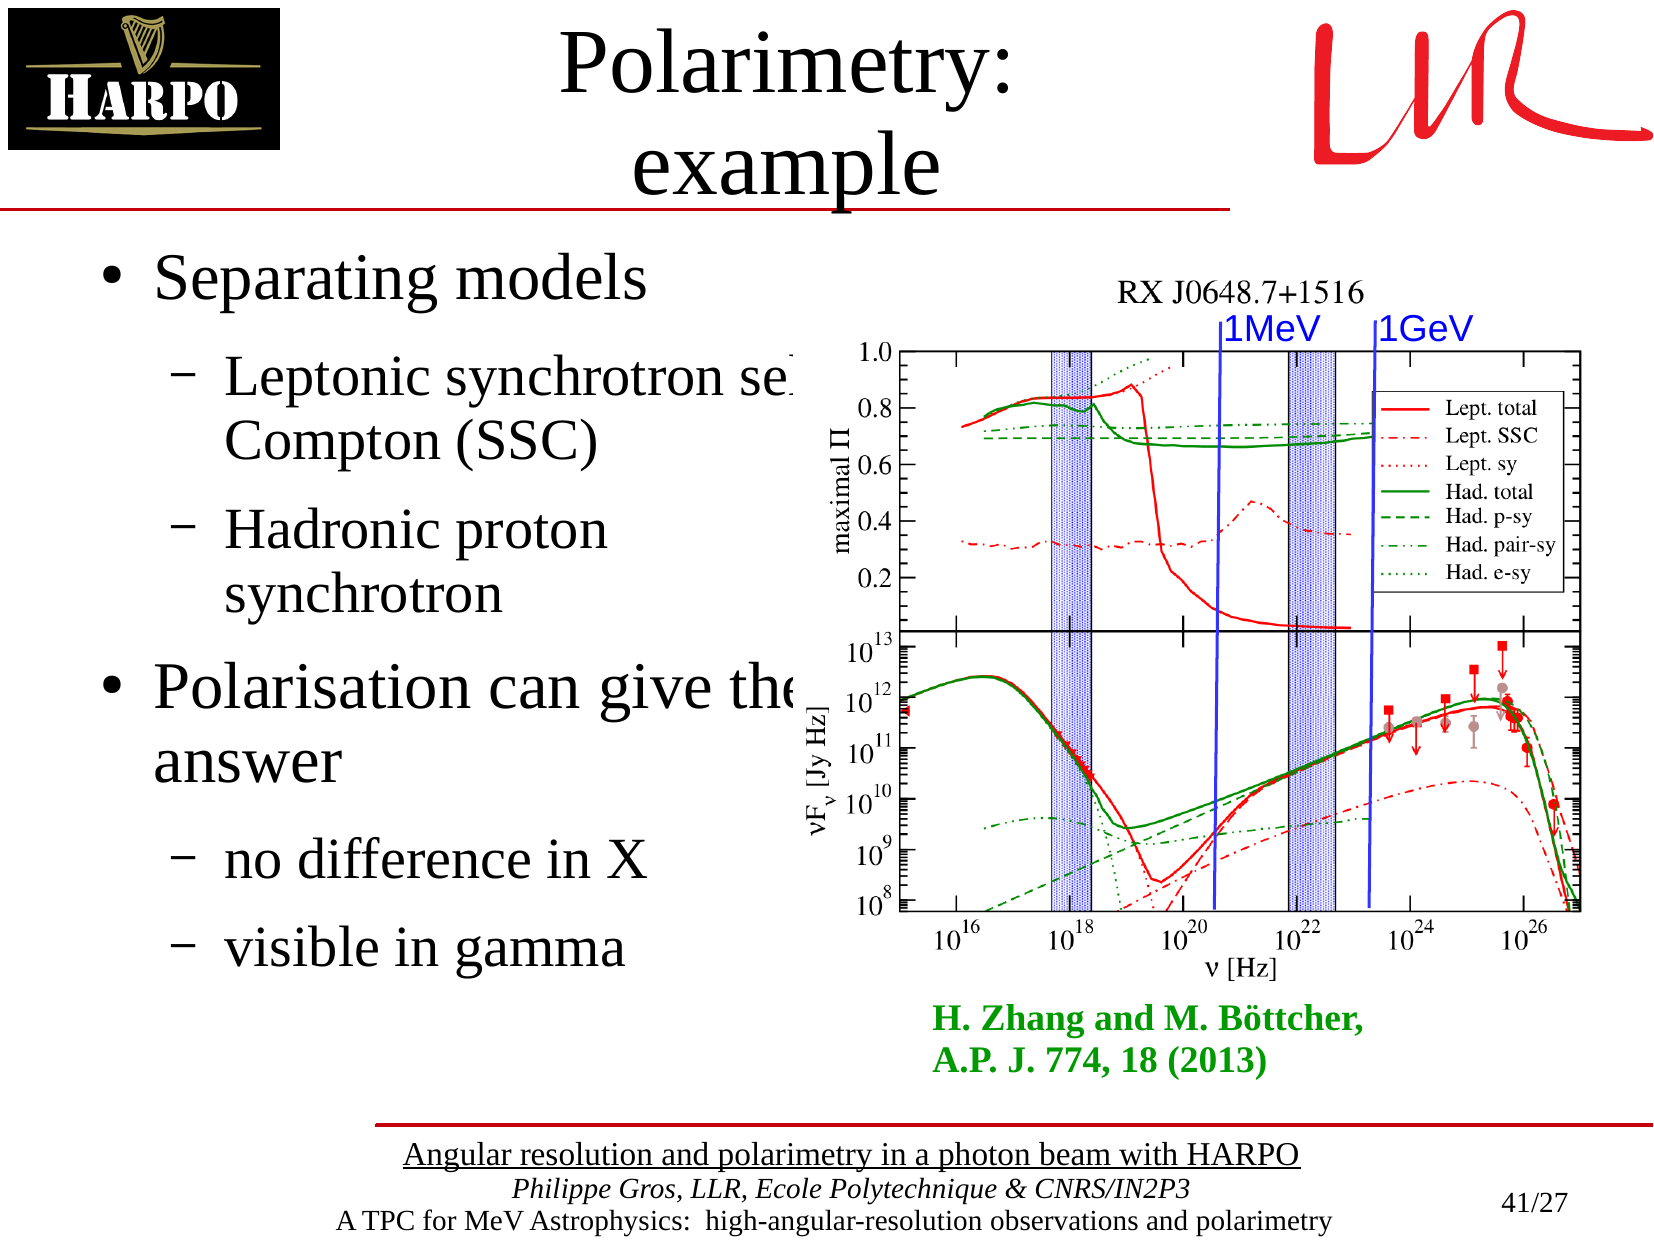

# Polarimetry: example
Separating models
Leptonic synchrotron self Compton (SSC)
Hadronic proton synchrotron
Polarisation can give the answer
no difference in X
visible in gamma
1MeV
1GeV
H. Zhang and M. Böttcher,
A.P. J. 774, 18 (2013)
41